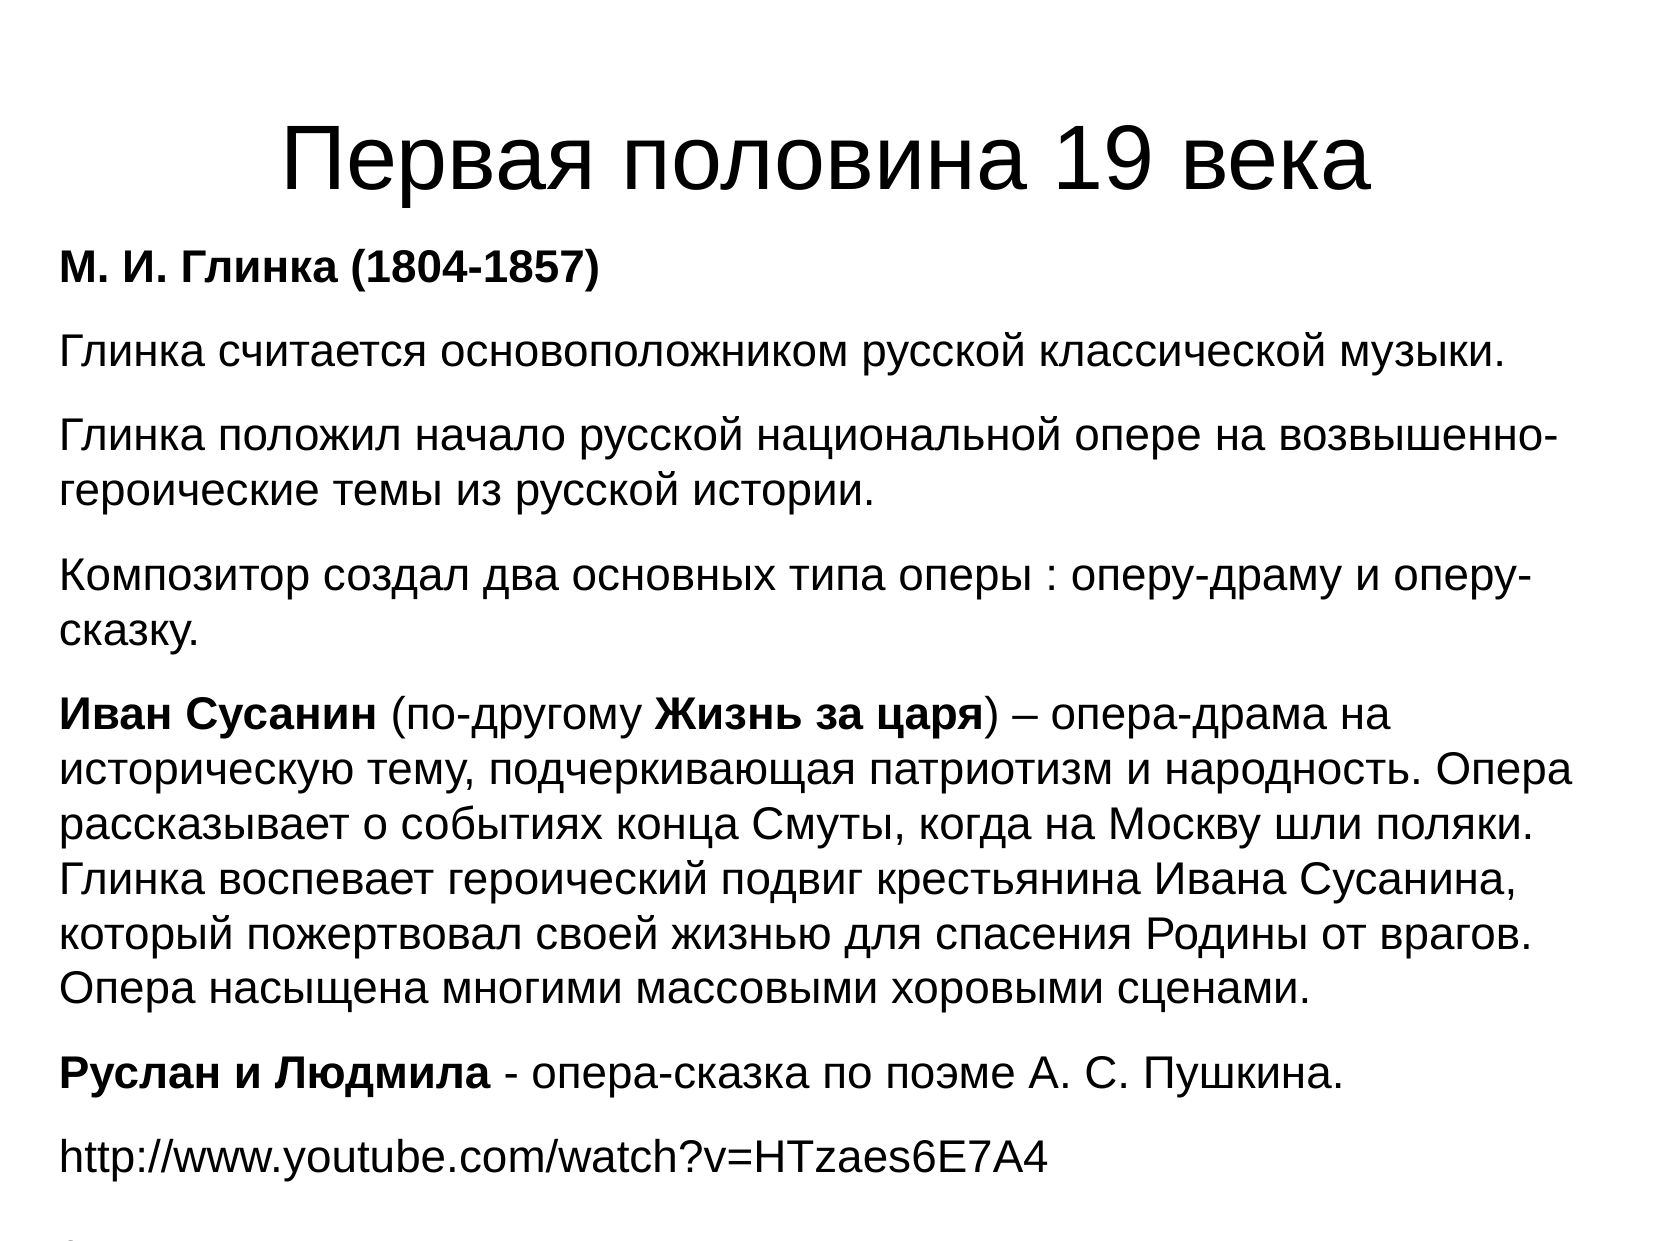

# Первая половина 19 века
М. И. Глинка (1804-1857)
Глинка считается основоположником русской классической музыки.
Глинка положил начало русской национальной опере на возвышенно-героические темы из русской истории.
Композитор создал два основных типа оперы : оперу-драму и оперу-сказку.
Иван Сусанин (по-другому Жизнь за царя) – опера-драма на историческую тему, подчеркивающая патриотизм и народность. Опера рассказывает о событиях конца Смуты, когда на Москву шли поляки. Глинка воспевает героический подвиг крестьянина Ивана Сусанина, который пожертвовал своей жизнью для спасения Родины от врагов. Опера насыщена многими массовыми хоровыми сценами.
Руслан и Людмила - опера-сказка по поэме А. С. Пушкина.
http://www.youtube.com/watch?v=HTzaes6E7A4